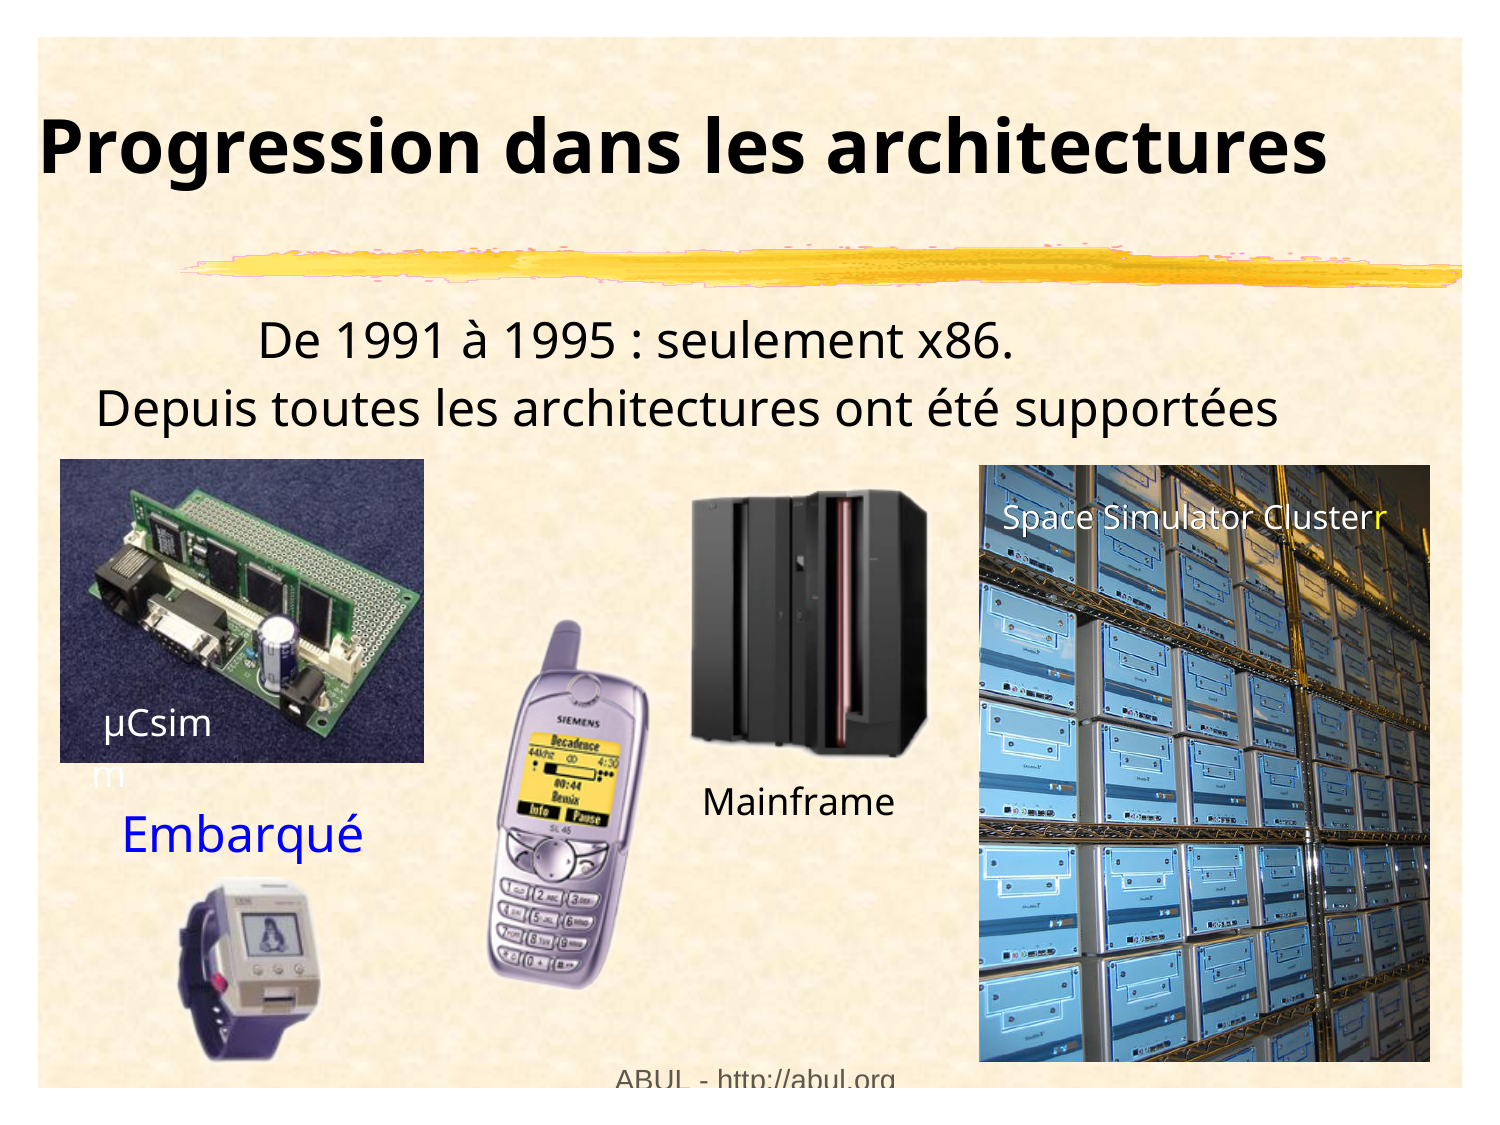

# Progression dans les architectures
De 1991 à 1995 : seulement x86.
Depuis toutes les architectures ont été supportées
Space Simulator Clusterr
µCsimm
Mainframe
Embarqué